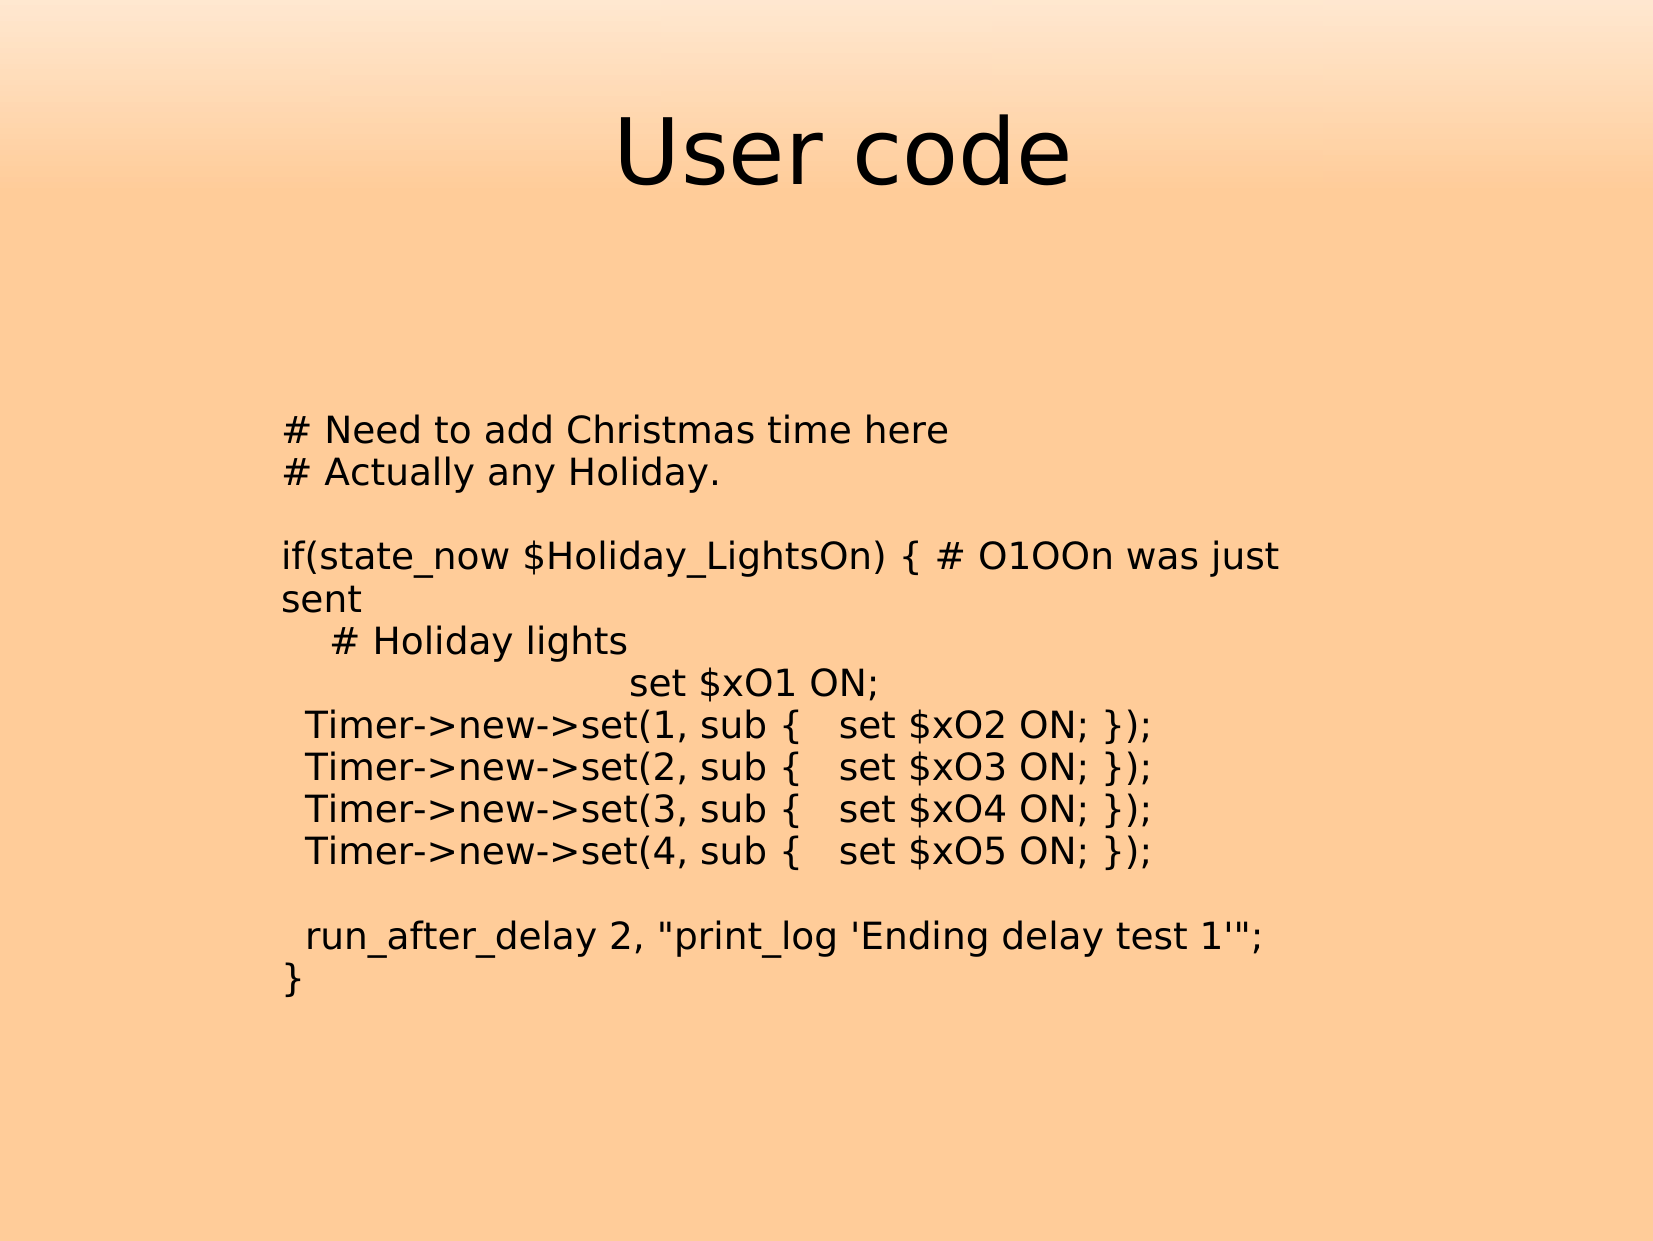

# User code
# Need to add Christmas time here
# Actually any Holiday.
if(state_now $Holiday_LightsOn) { # O1OOn was just sent
 # Holiday lights
 set $xO1 ON;
 Timer->new->set(1, sub { set $xO2 ON; });
 Timer->new->set(2, sub { set $xO3 ON; });
 Timer->new->set(3, sub { set $xO4 ON; });
 Timer->new->set(4, sub { set $xO5 ON; });
 run_after_delay 2, "print_log 'Ending delay test 1'";
}